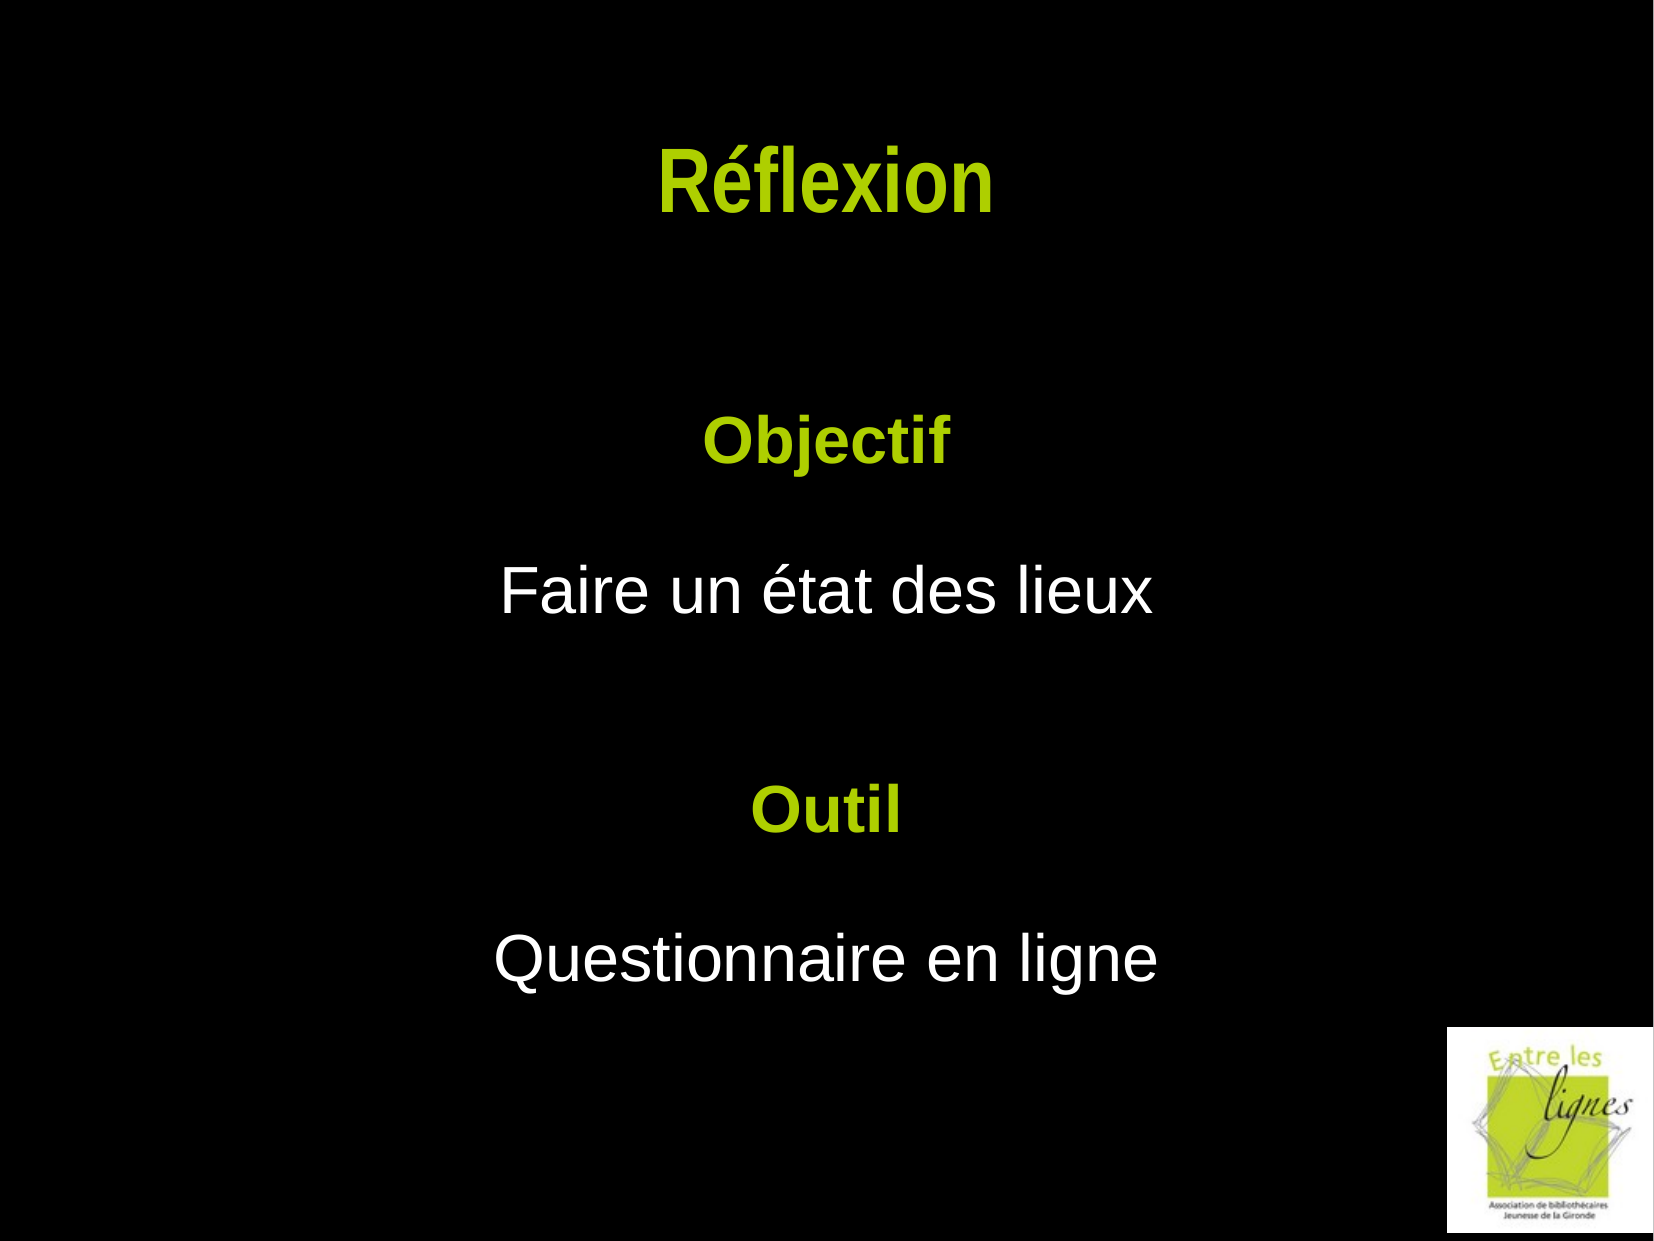

Réflexion
# Objectif
Faire un état des lieux
Outil
Questionnaire en ligne